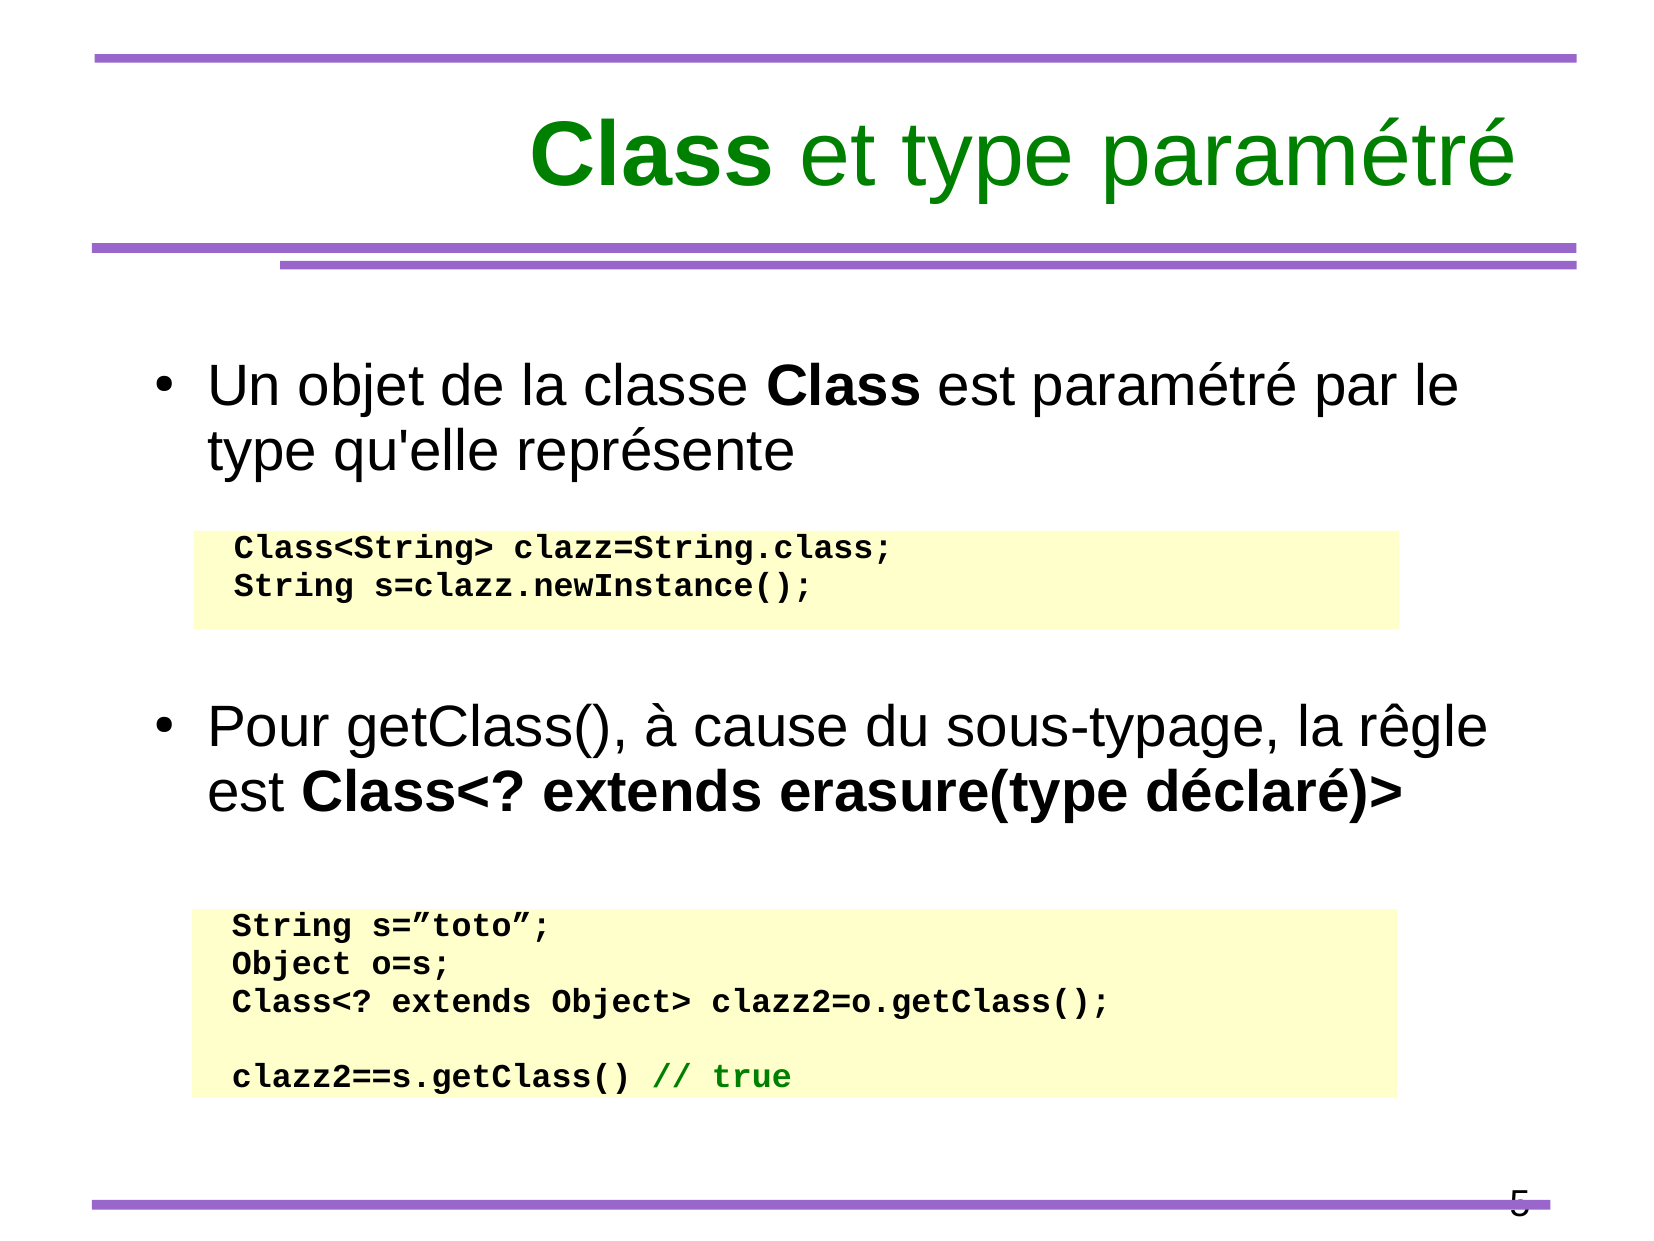

# Class et type paramétré
Un objet de la classe Class est paramétré par le type qu'elle représente
Pour getClass(), à cause du sous-typage, la rêgle est Class<? extends erasure(type déclaré)>
 Class<String> clazz=String.class;
 String s=clazz.newInstance();
 String s=”toto”;
 Object o=s;
 Class<? extends Object> clazz2=o.getClass();
 clazz2==s.getClass() // true